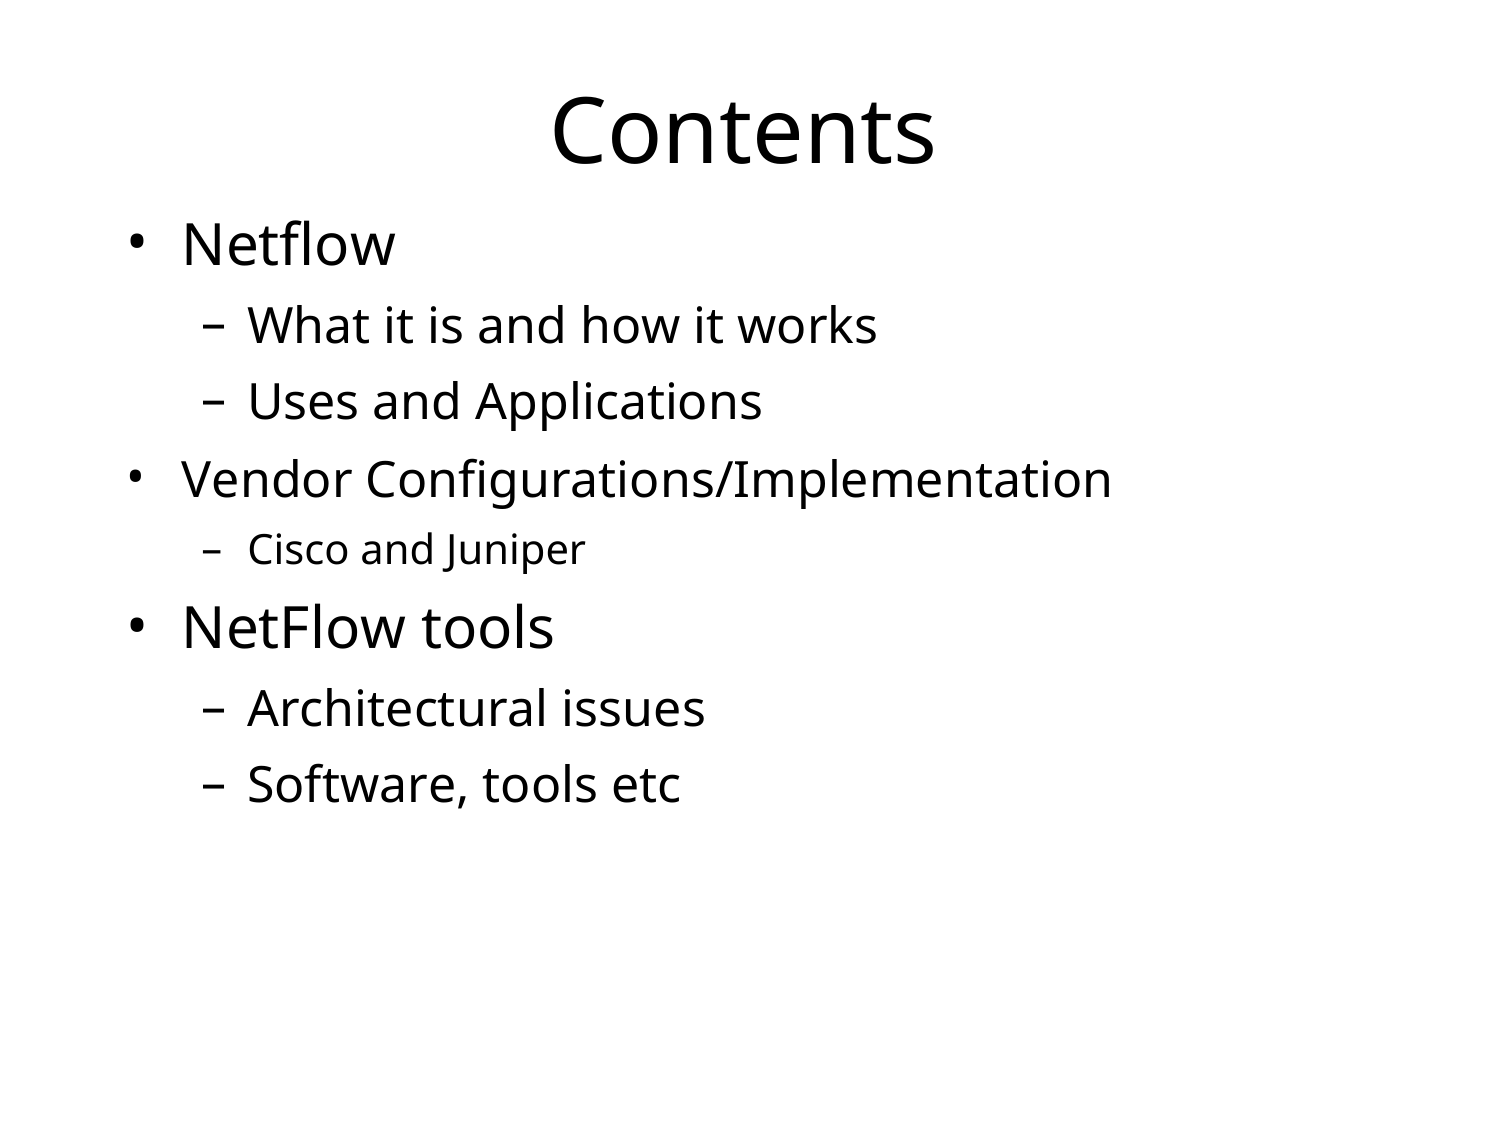

# Contents
Netflow
What it is and how it works
Uses and Applications
Vendor Configurations/Implementation
Cisco and Juniper
NetFlow tools
Architectural issues
Software, tools etc